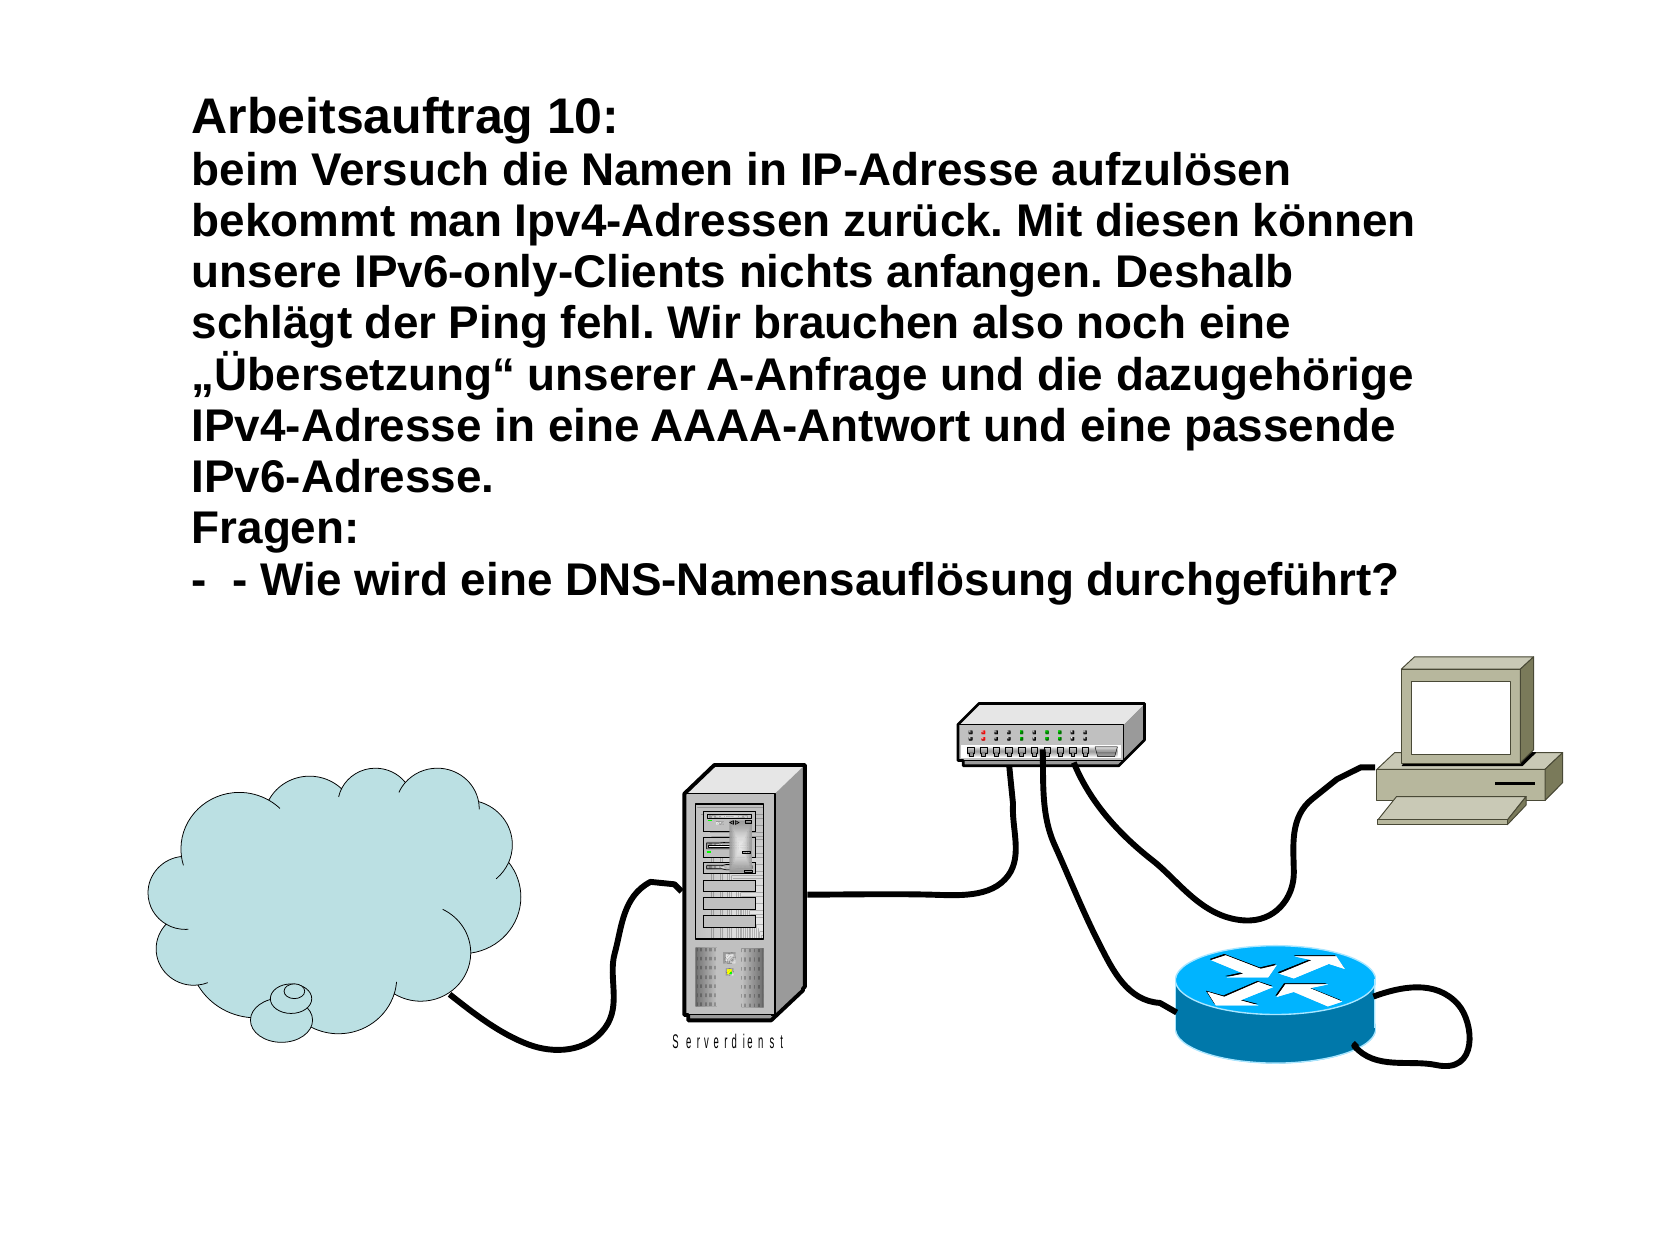

Arbeitsauftrag 10:
beim Versuch die Namen in IP-Adresse aufzulösen bekommt man Ipv4-Adressen zurück. Mit diesen können unsere IPv6-only-Clients nichts anfangen. Deshalb schlägt der Ping fehl. Wir brauchen also noch eine „Übersetzung“ unserer A-Anfrage und die dazugehörige IPv4-Adresse in eine AAAA-Antwort und eine passende IPv6-Adresse.
Fragen:
- - Wie wird eine DNS-Namensauflösung durchgeführt?